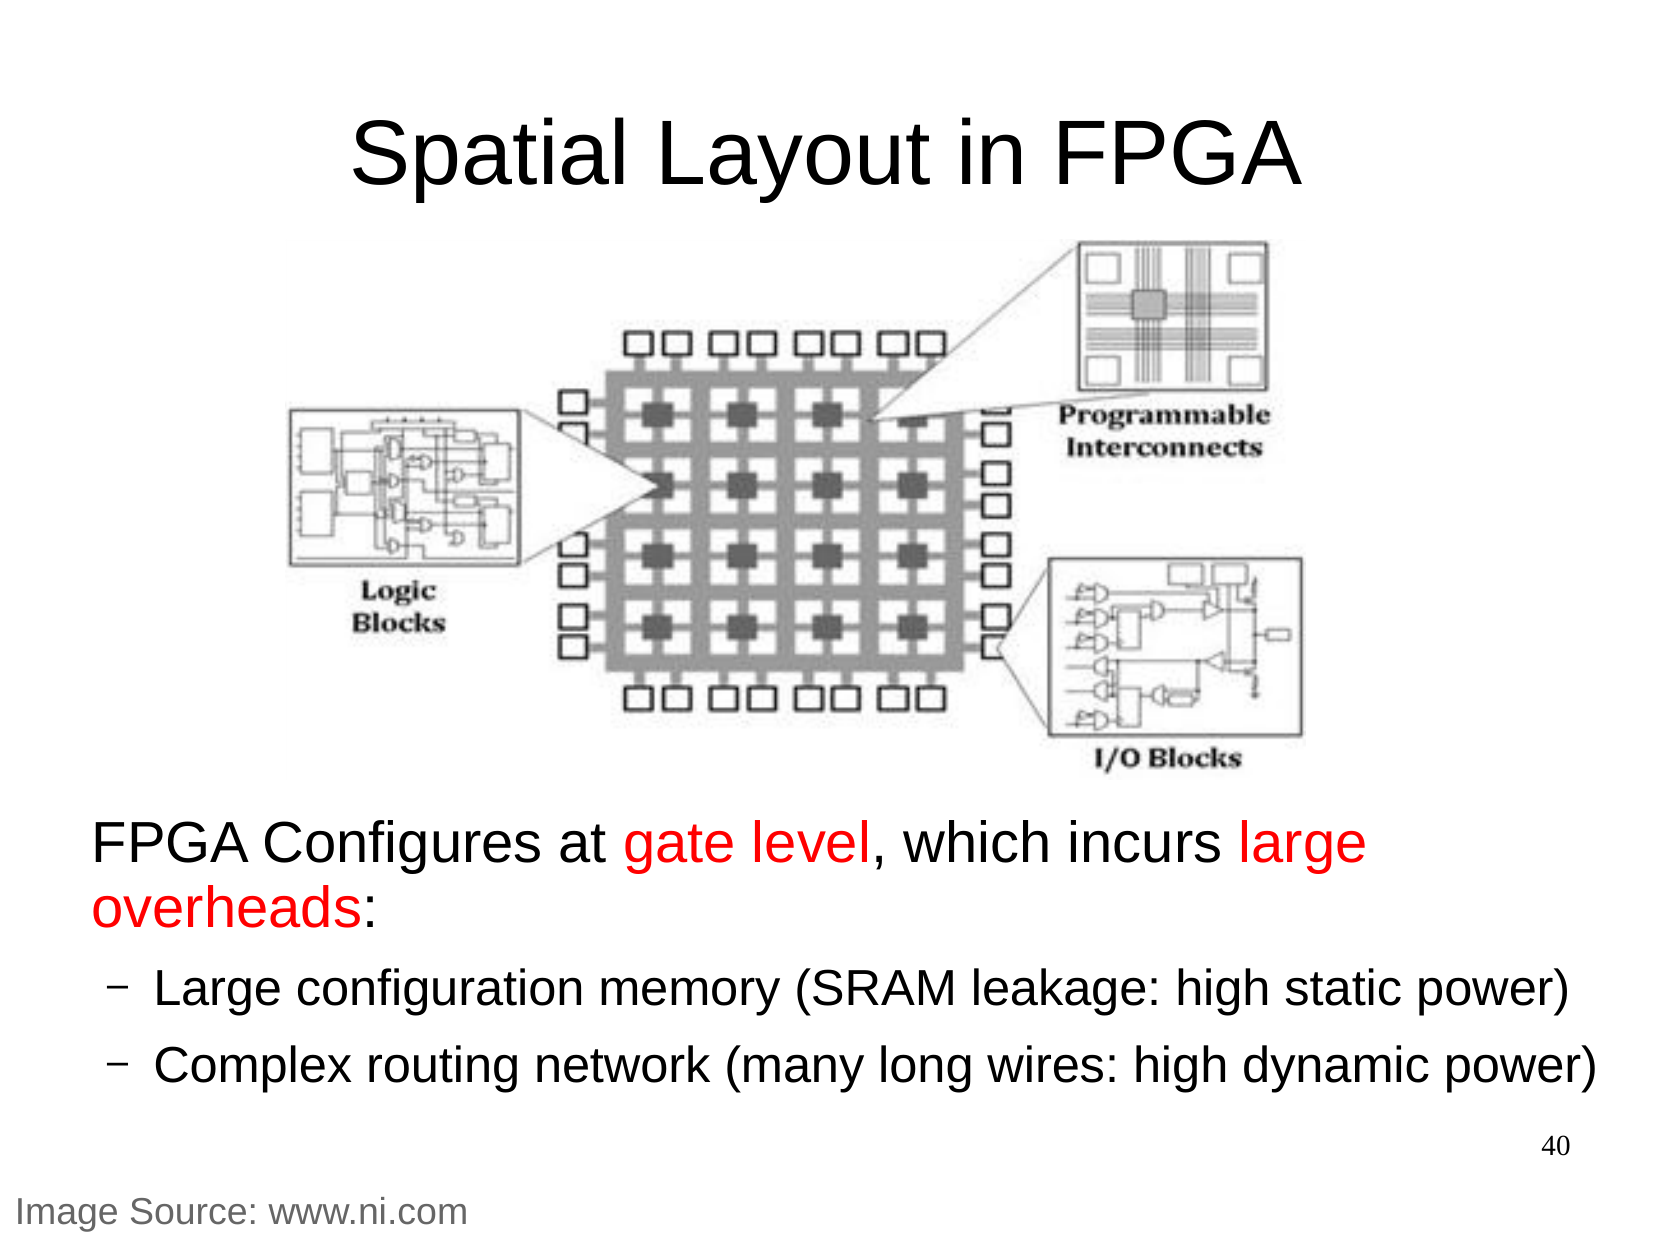

# Spatial Layout in FPGA
FPGA Configures at gate level, which incurs large overheads:
Large configuration memory (SRAM leakage: high static power)
Complex routing network (many long wires: high dynamic power)
40
Image Source: www.ni.com